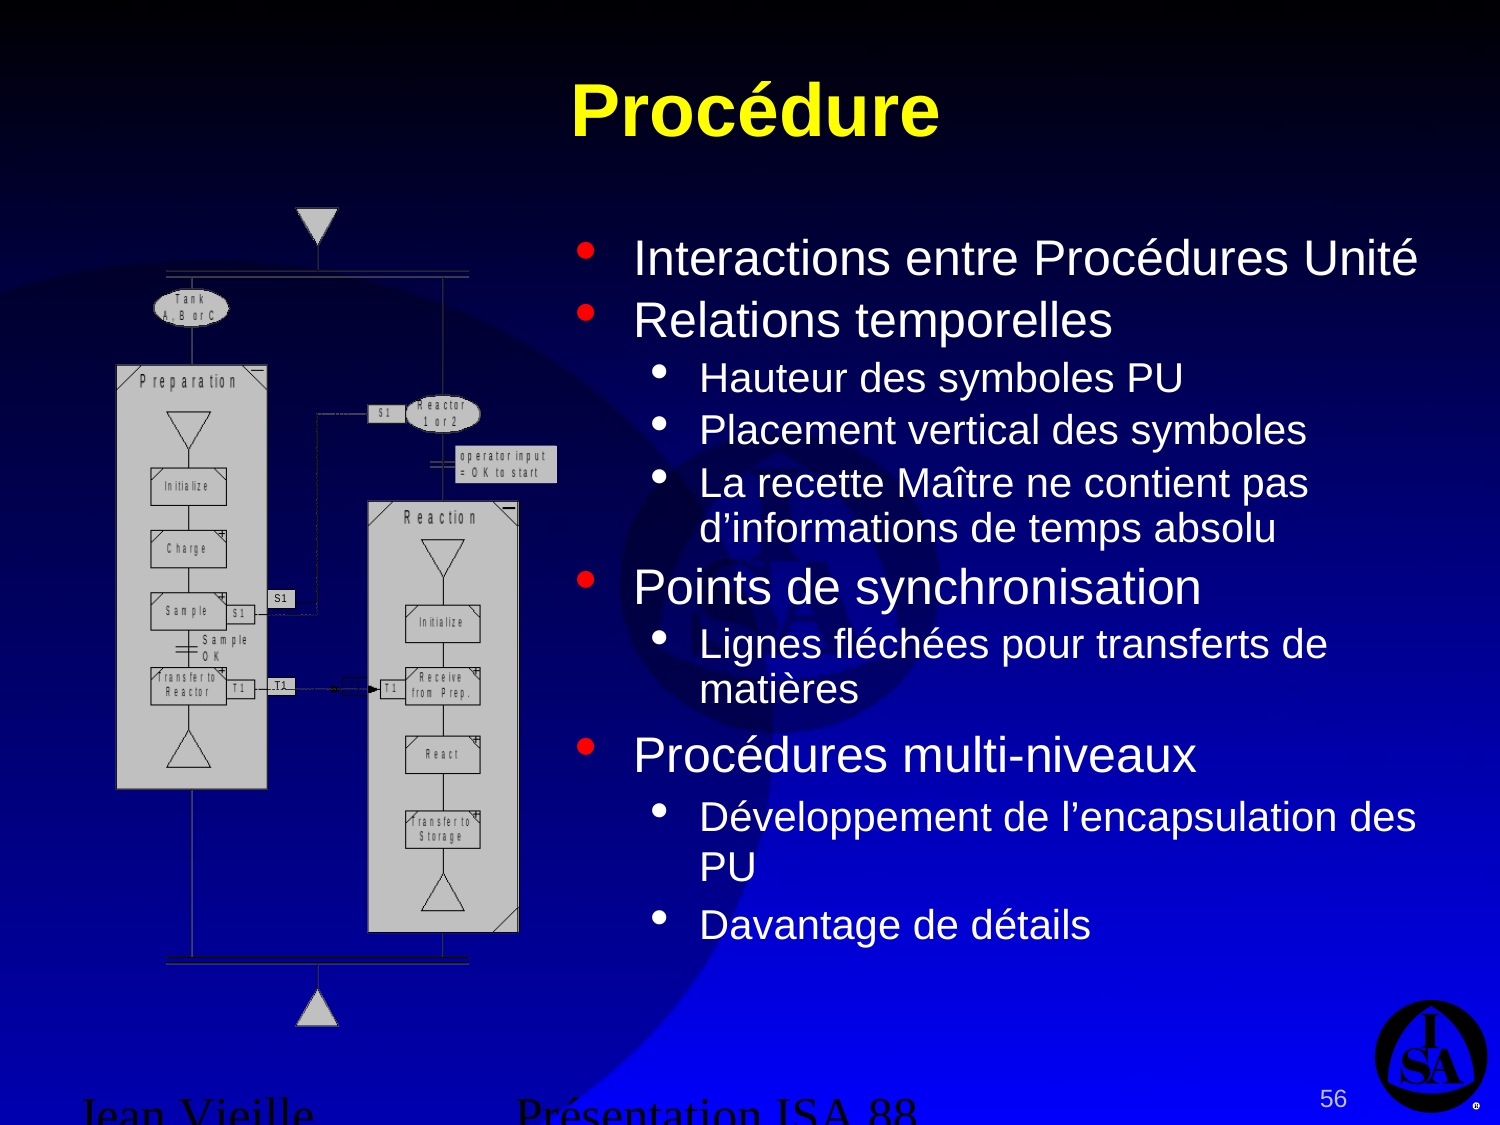

# Procédure
Interactions entre Procédures Unité
Relations temporelles
Hauteur des symboles PU
Placement vertical des symboles
La recette Maître ne contient pas d’informations de temps absolu
Points de synchronisation
Lignes fléchées pour transferts de matières
Procédures multi-niveaux
Développement de l’encapsulation des PU
Davantage de détails